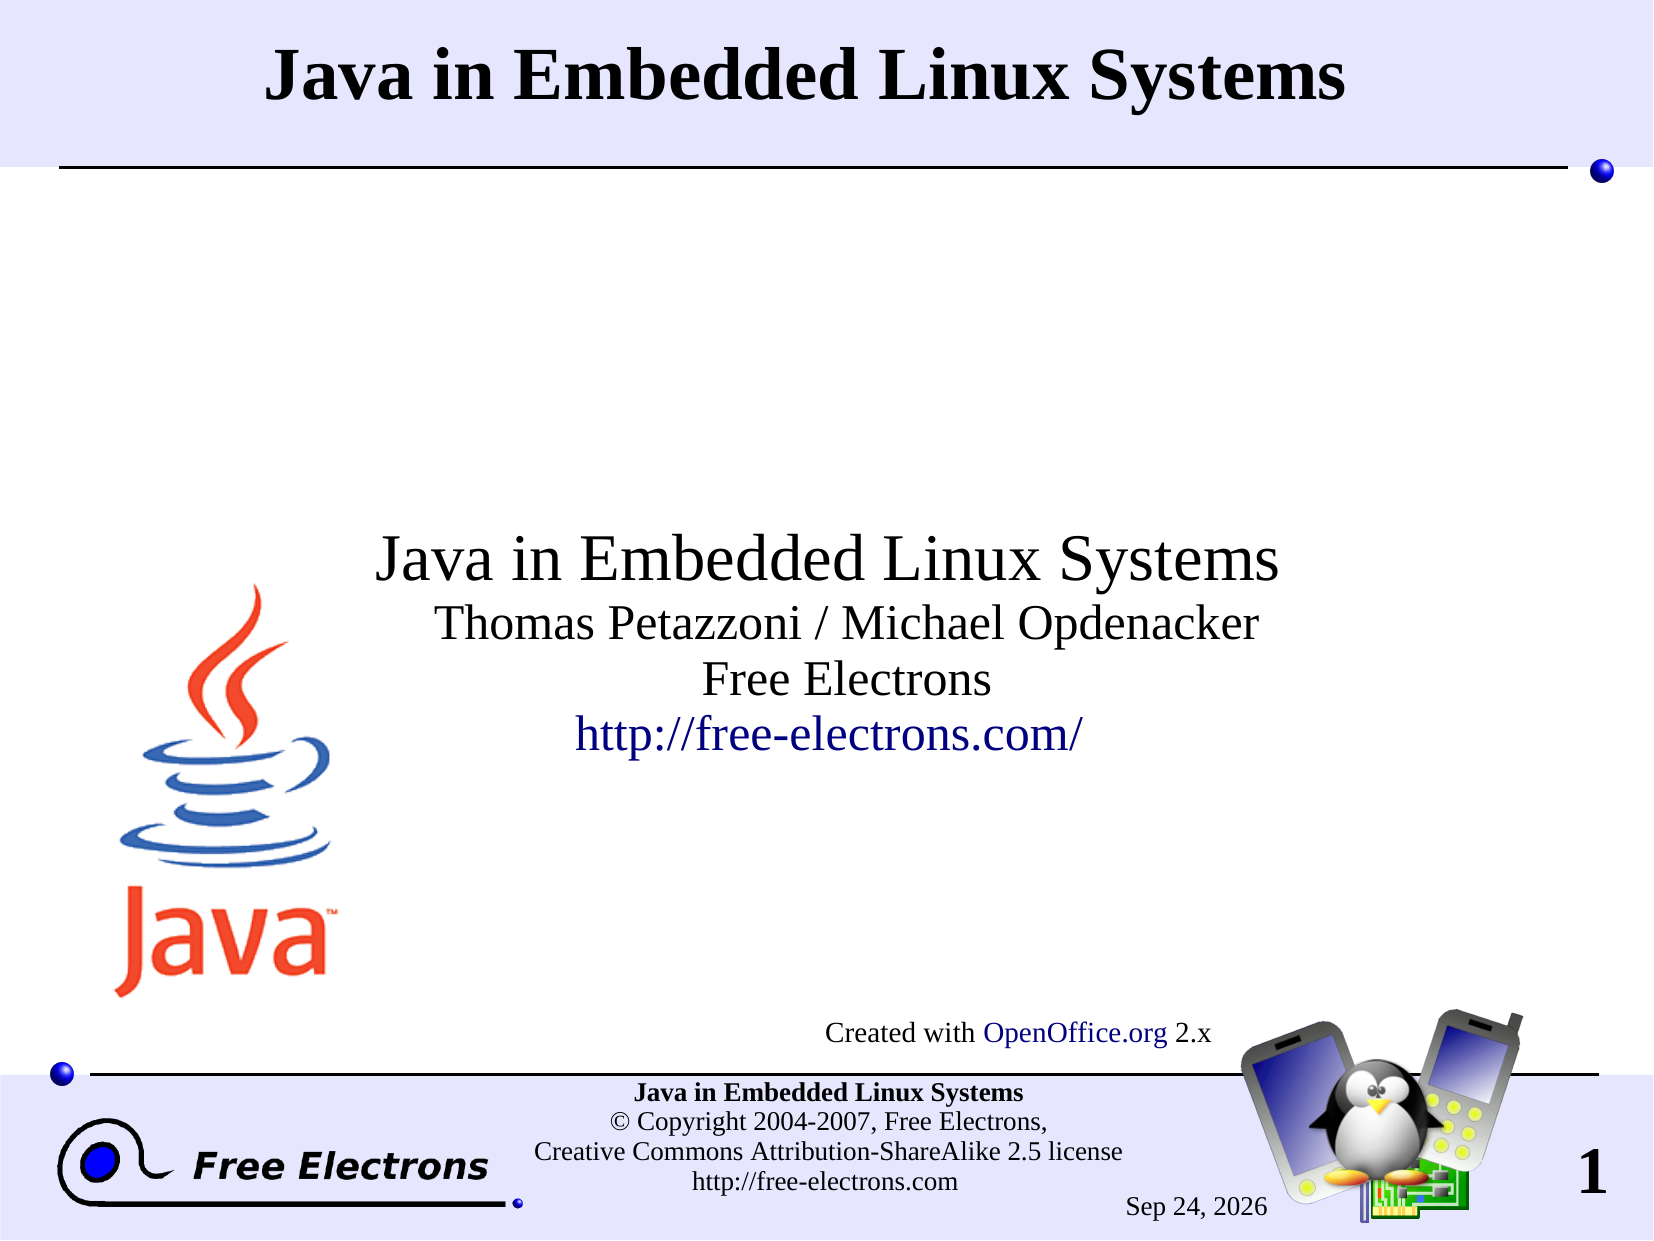

# Java in Embedded Linux Systems
Java in Embedded Linux Systems
Thomas Petazzoni / Michael Opdenacker
Free Electrons
http://free-electrons.com/
Created with OpenOffice.org 2.x